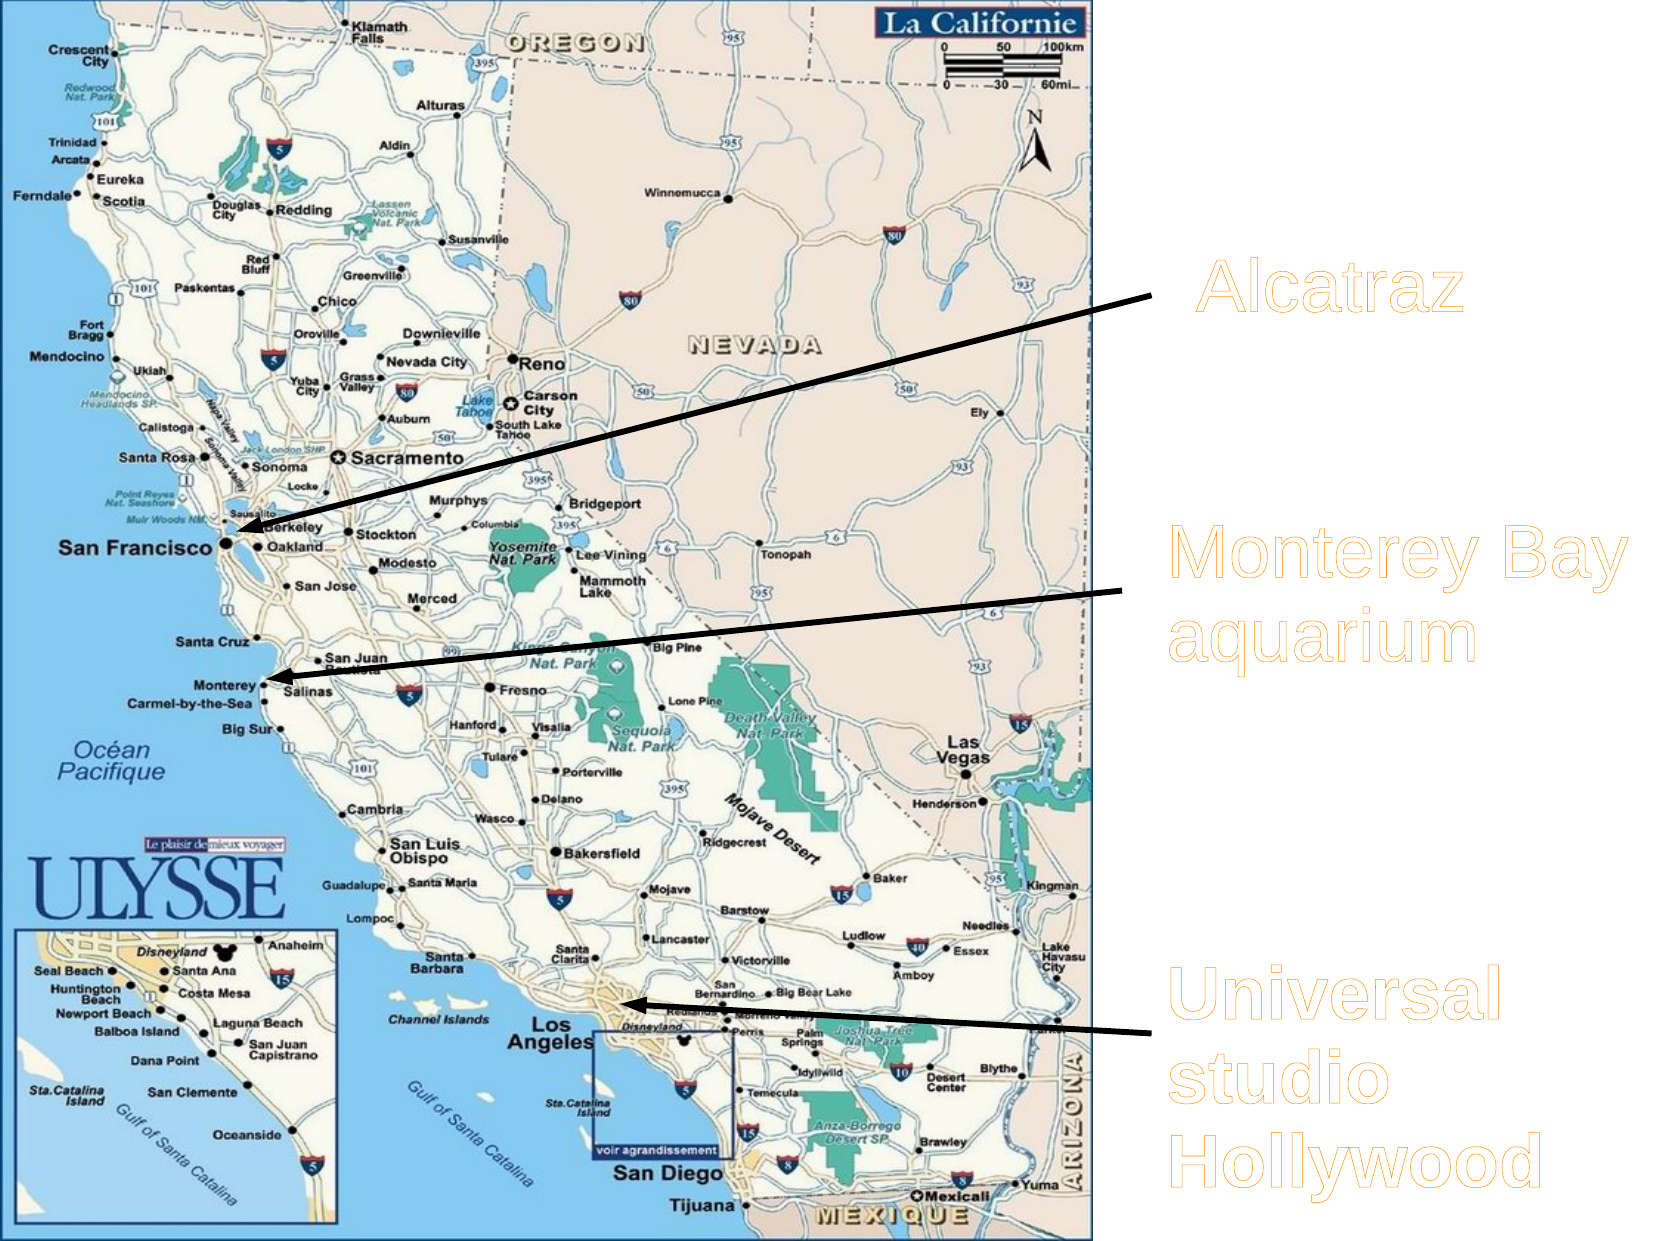

Alcatraz
Monterey Bay aquarium
Universal studio Hollywood